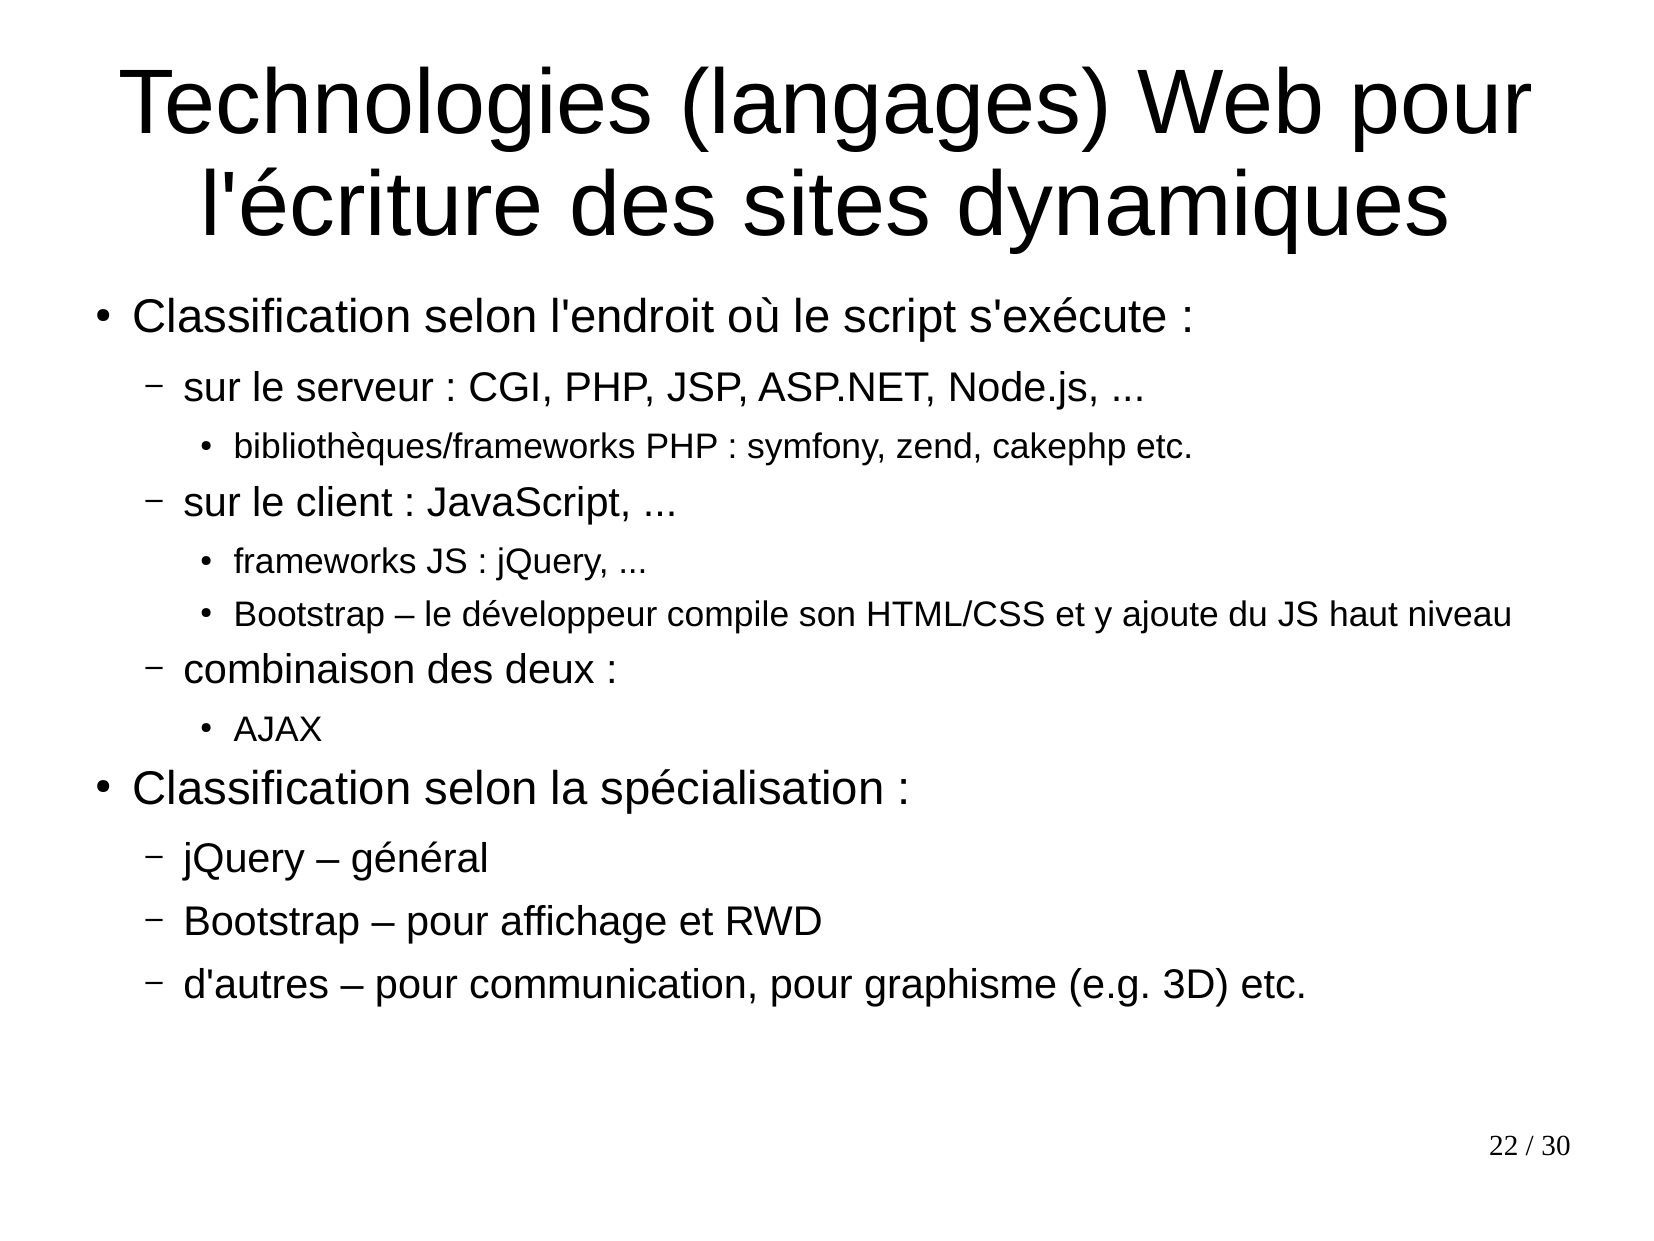

# Technologies (langages) Web pour l'écriture des sites dynamiques
Classification selon l'endroit où le script s'exécute :
sur le serveur : CGI, PHP, JSP, ASP.NET, Node.js, ...
bibliothèques/frameworks PHP : symfony, zend, cakephp etc.
sur le client : JavaScript, ...
frameworks JS : jQuery, ...
Bootstrap – le développeur compile son HTML/CSS et y ajoute du JS haut niveau
combinaison des deux :
AJAX
Classification selon la spécialisation :
jQuery – général
Bootstrap – pour affichage et RWD
d'autres – pour communication, pour graphisme (e.g. 3D) etc.
22